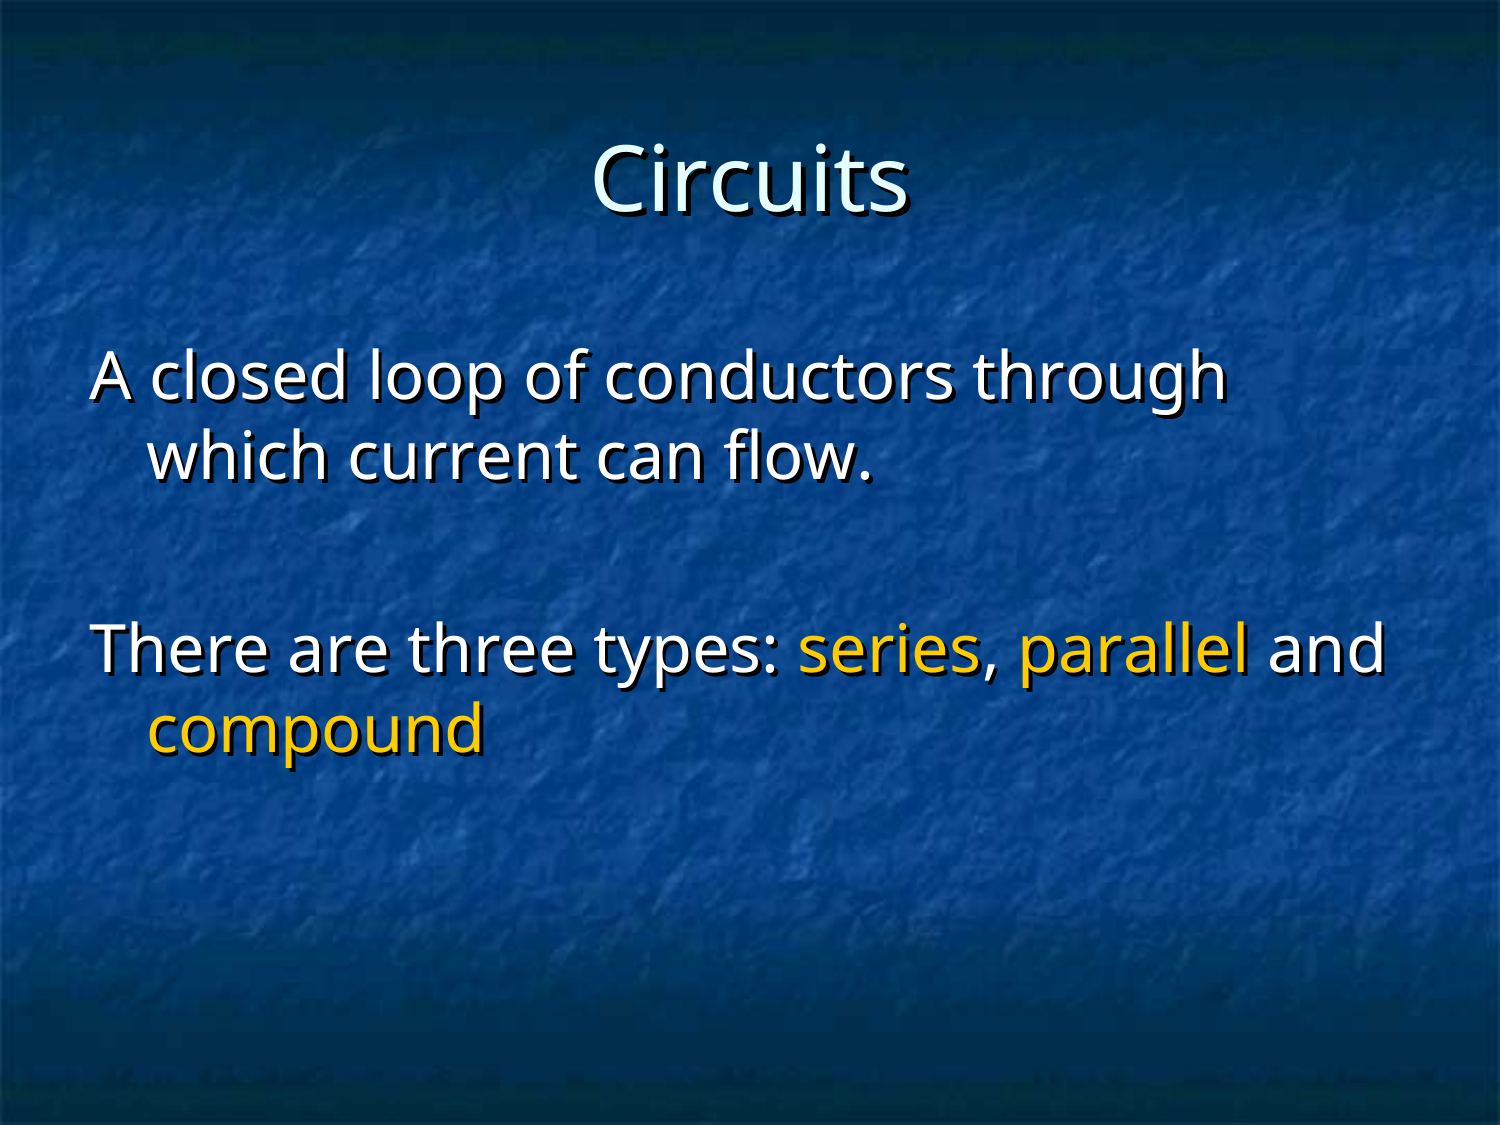

# Circuits
A closed loop of conductors through which current can flow.
There are three types: series, parallel and compound